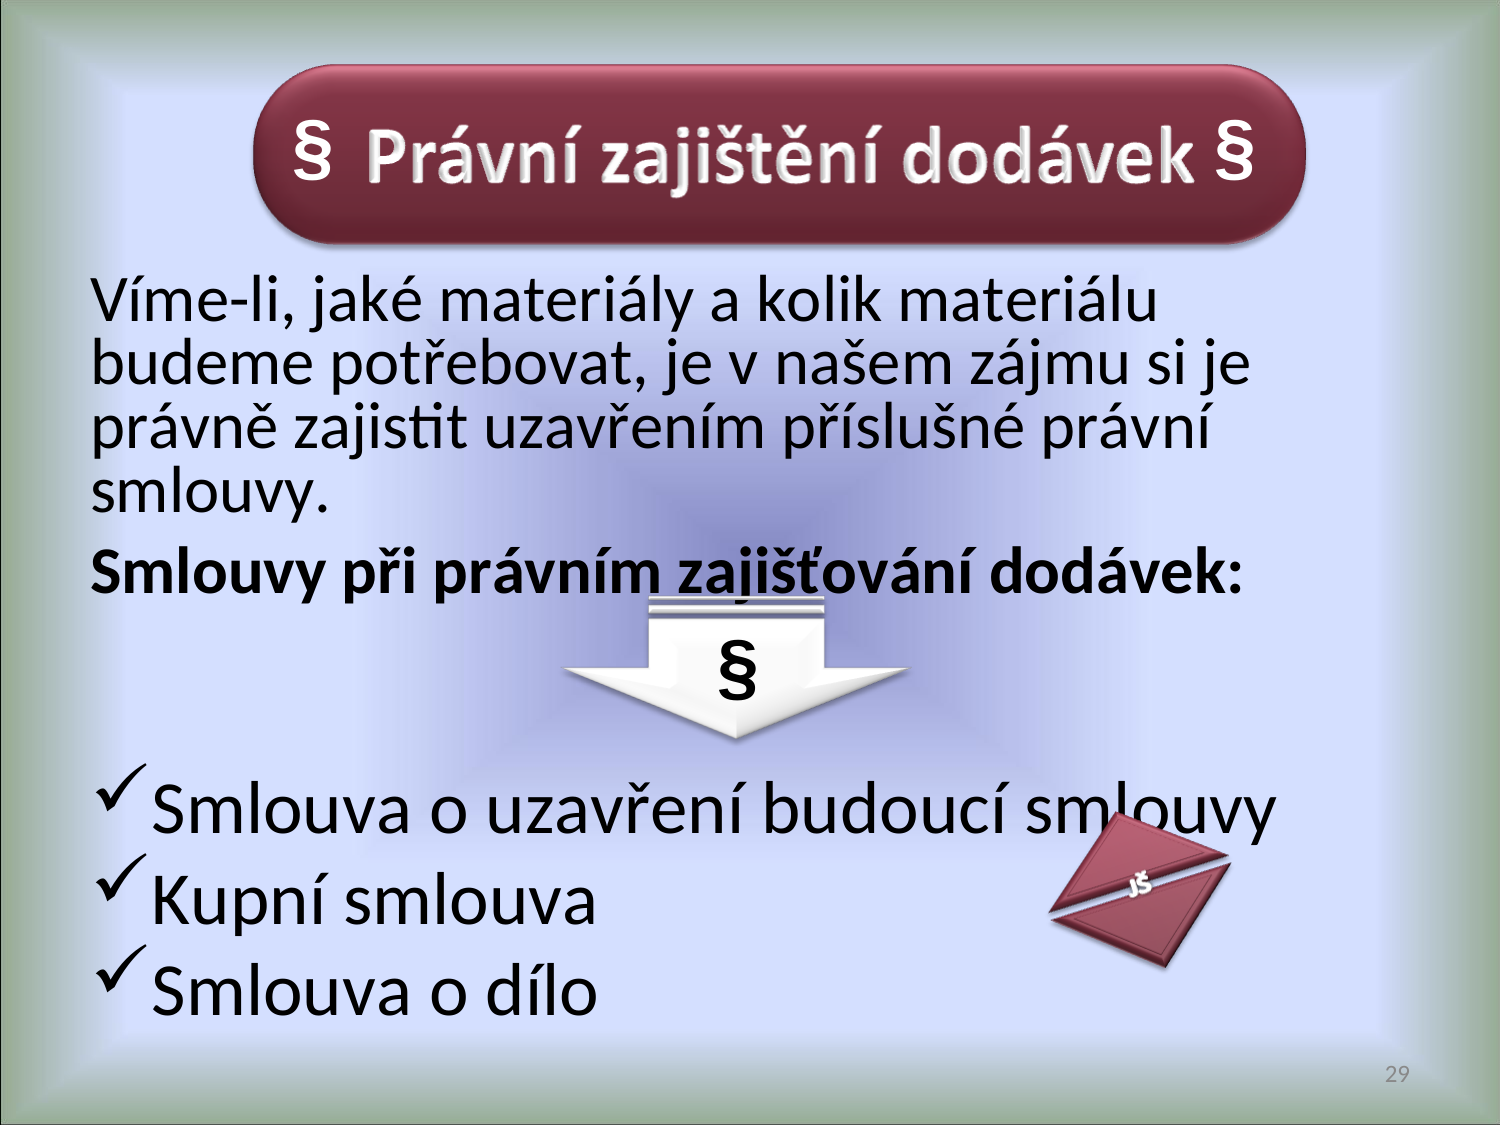

§
§
# Víme-li, jaké materiály a kolik materiálu budeme potřebovat, je v našem zájmu si je právně zajistit uzavřením příslušné právní smlouvy.
Smlouvy při právním zajišťování dodávek:
Smlouva o uzavření budoucí smlouvy
Kupní smlouva
Smlouva o dílo
§